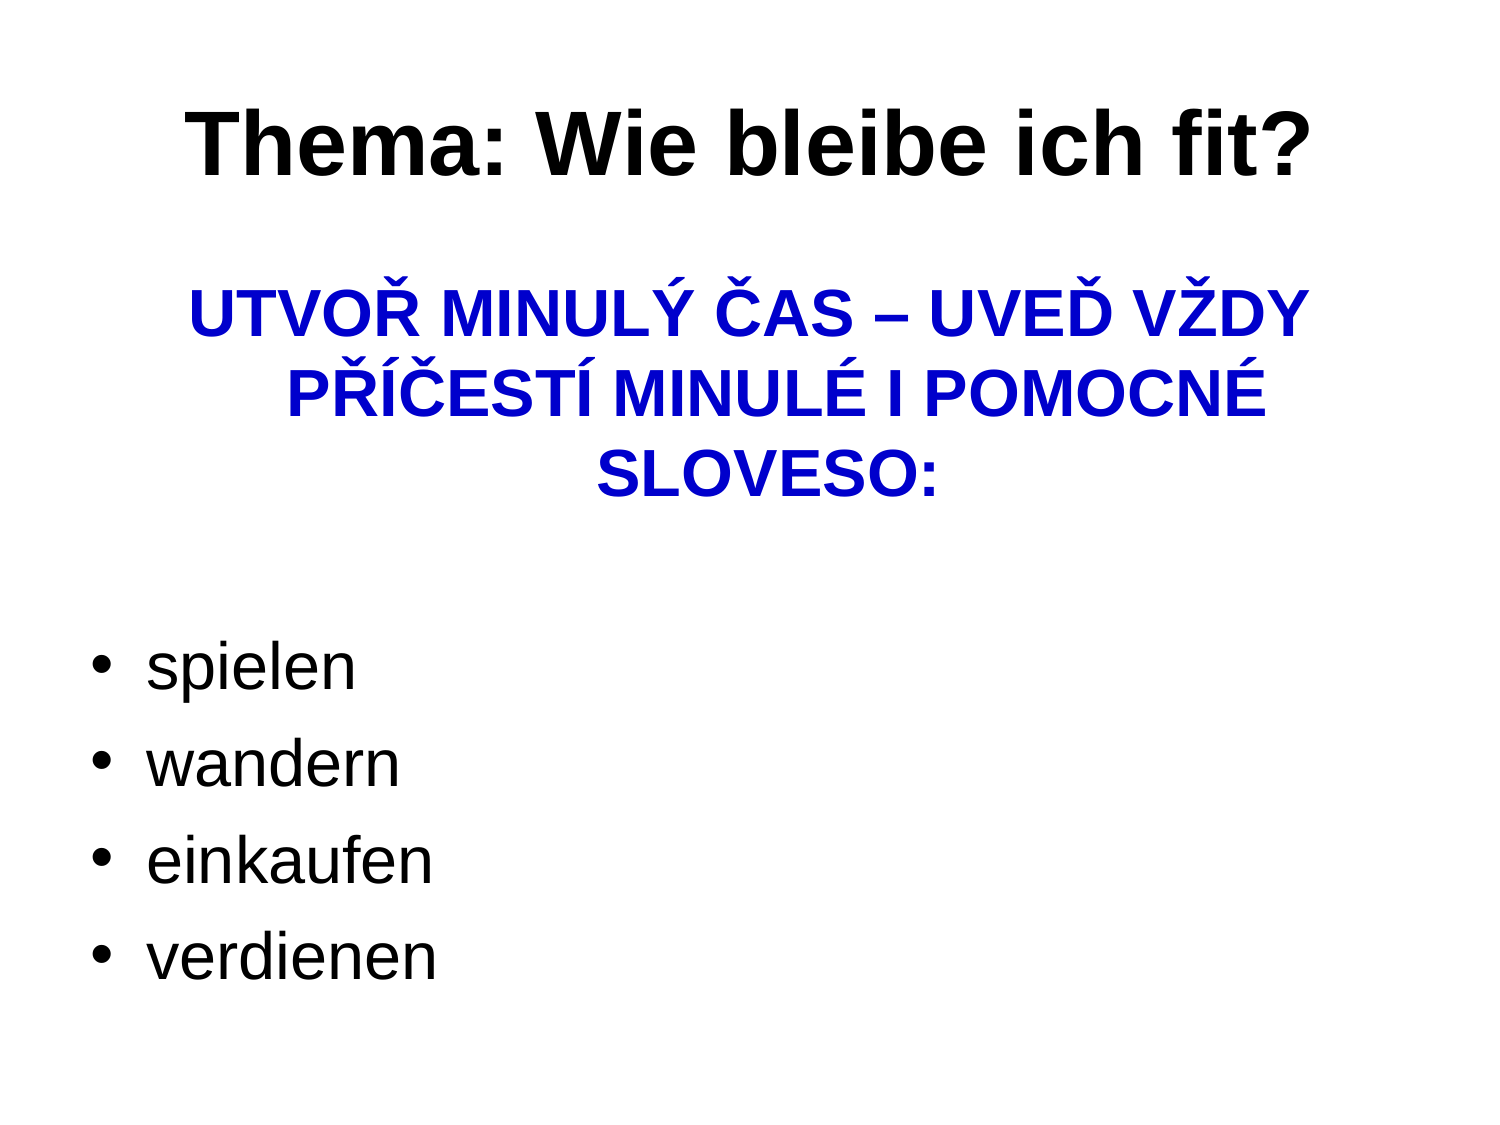

# Thema: Wie bleibe ich fit?
UTVOŘ MINULÝ ČAS – UVEĎ VŽDY PŘÍČESTÍ MINULÉ I POMOCNÉ SLOVESO:
spielen
wandern
einkaufen
verdienen